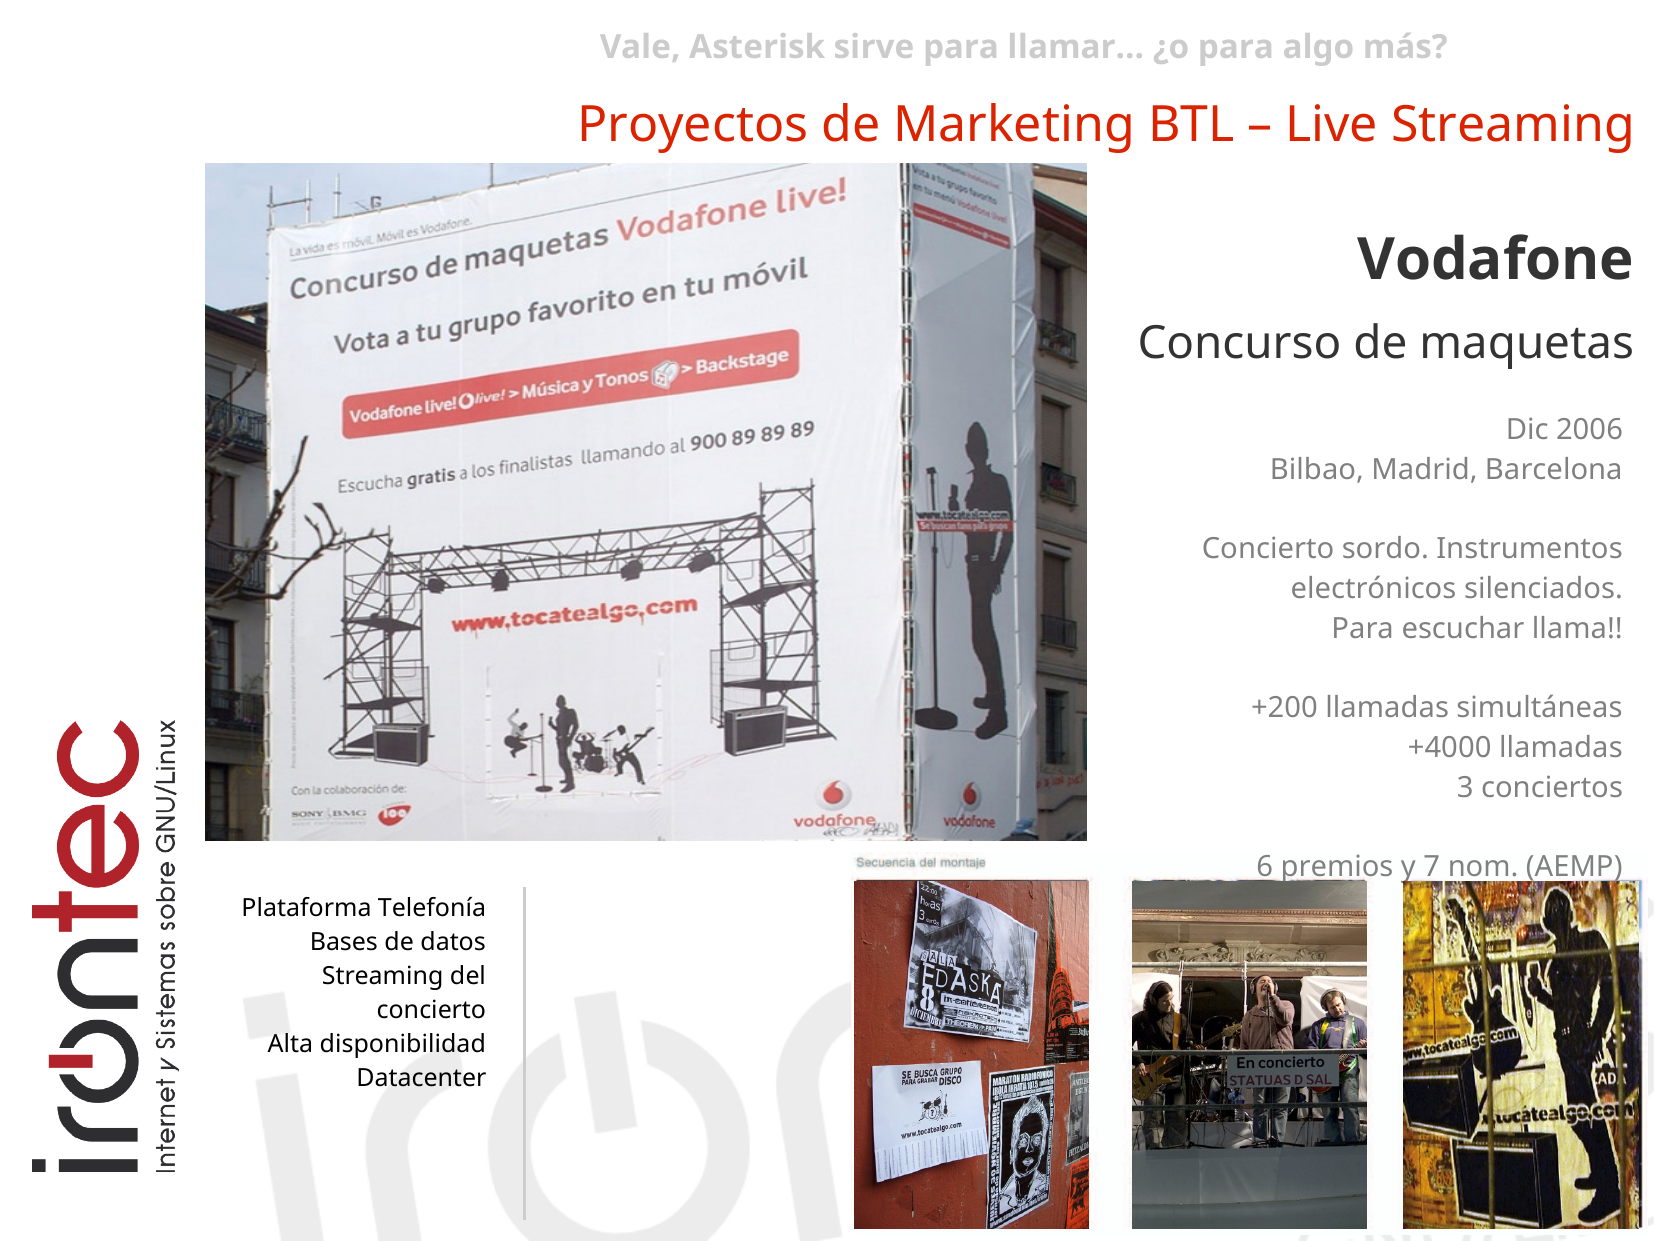

# Proyectos de Marketing BTL – Live Streaming
Vodafone
Concurso de maquetas
Dic 2006
Bilbao, Madrid, Barcelona
Concierto sordo. Instrumentos electrónicos silenciados.
Para escuchar llama!!
+200 llamadas simultáneas
+4000 llamadas
3 conciertos
6 premios y 7 nom. (AEMP)
Plataforma Telefonía
Bases de datos
Streaming del concierto
Alta disponibilidad
Datacenter